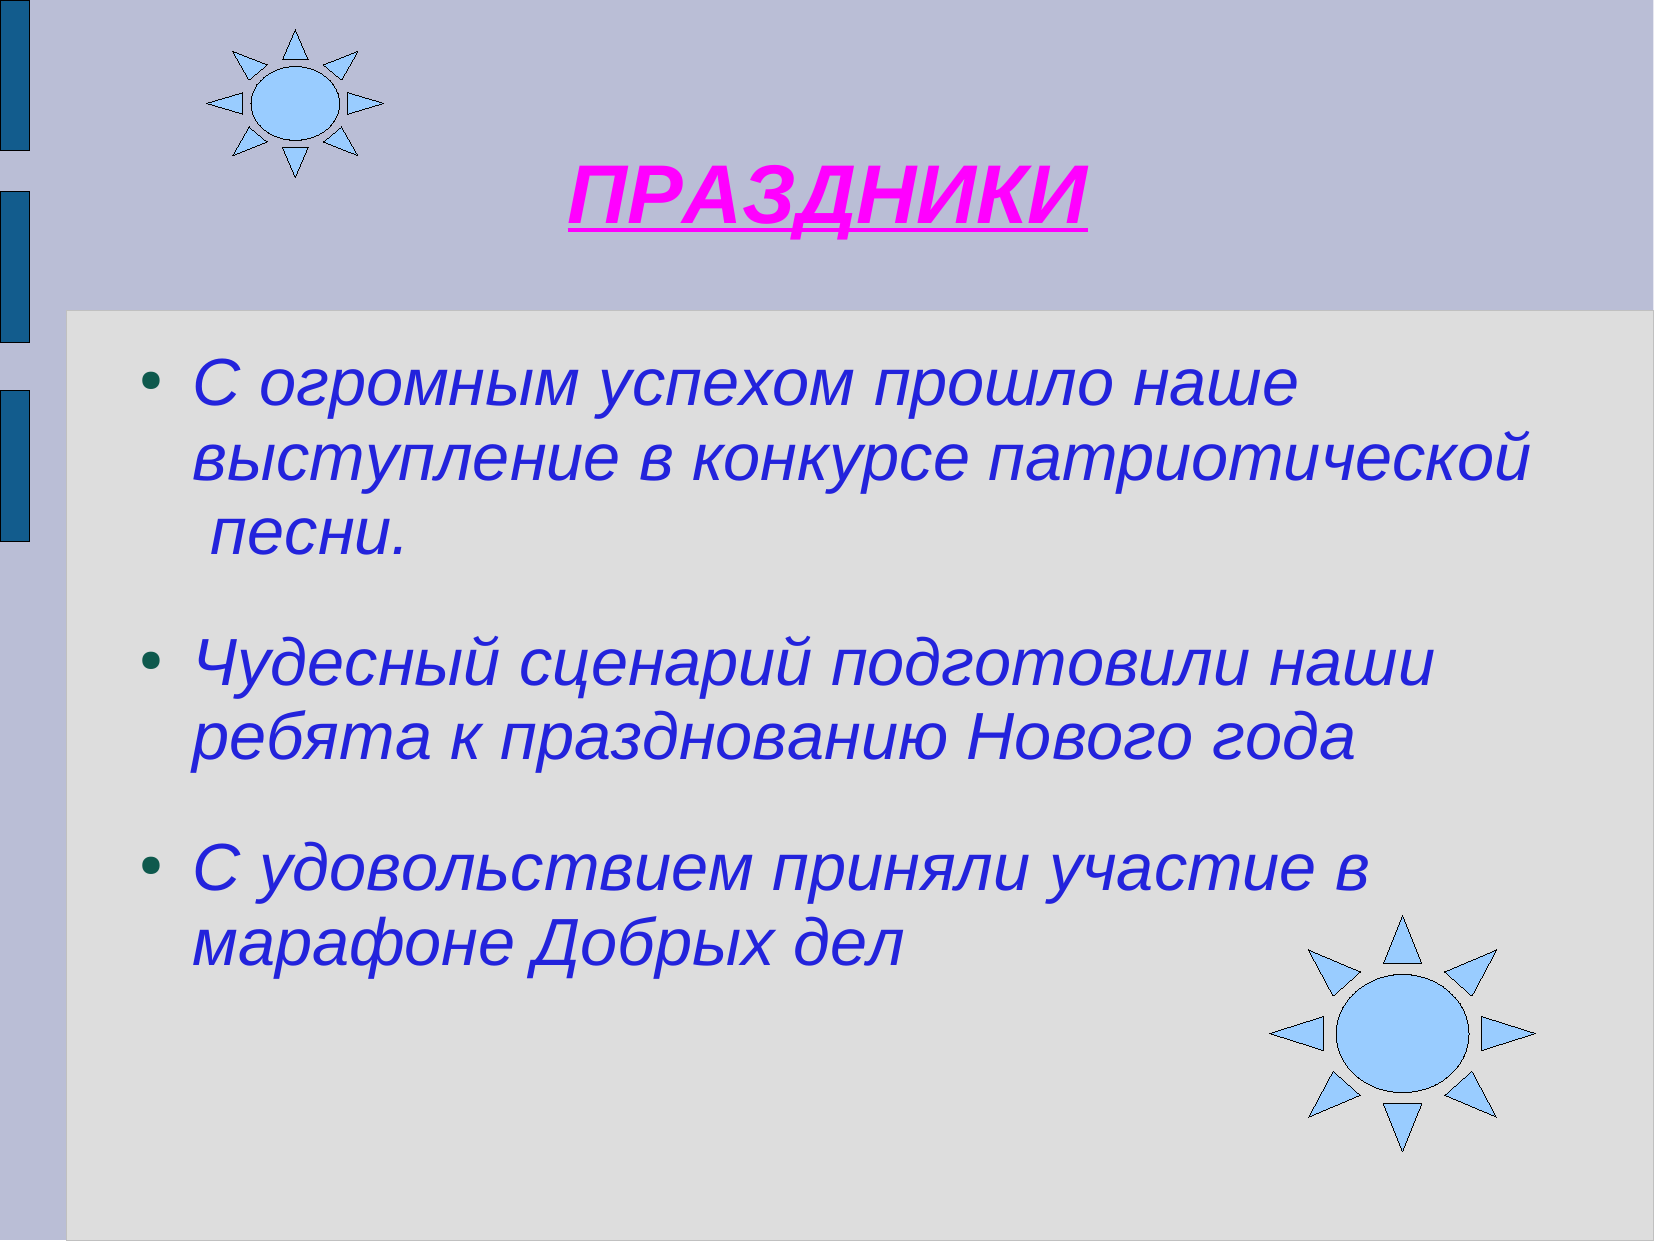

# ПРАЗДНИКИ
С огромным успехом прошло наше выступление в конкурсе патриотической песни.
Чудесный сценарий подготовили наши ребята к празднованию Нового года
С удовольствием приняли участие в марафоне Добрых дел